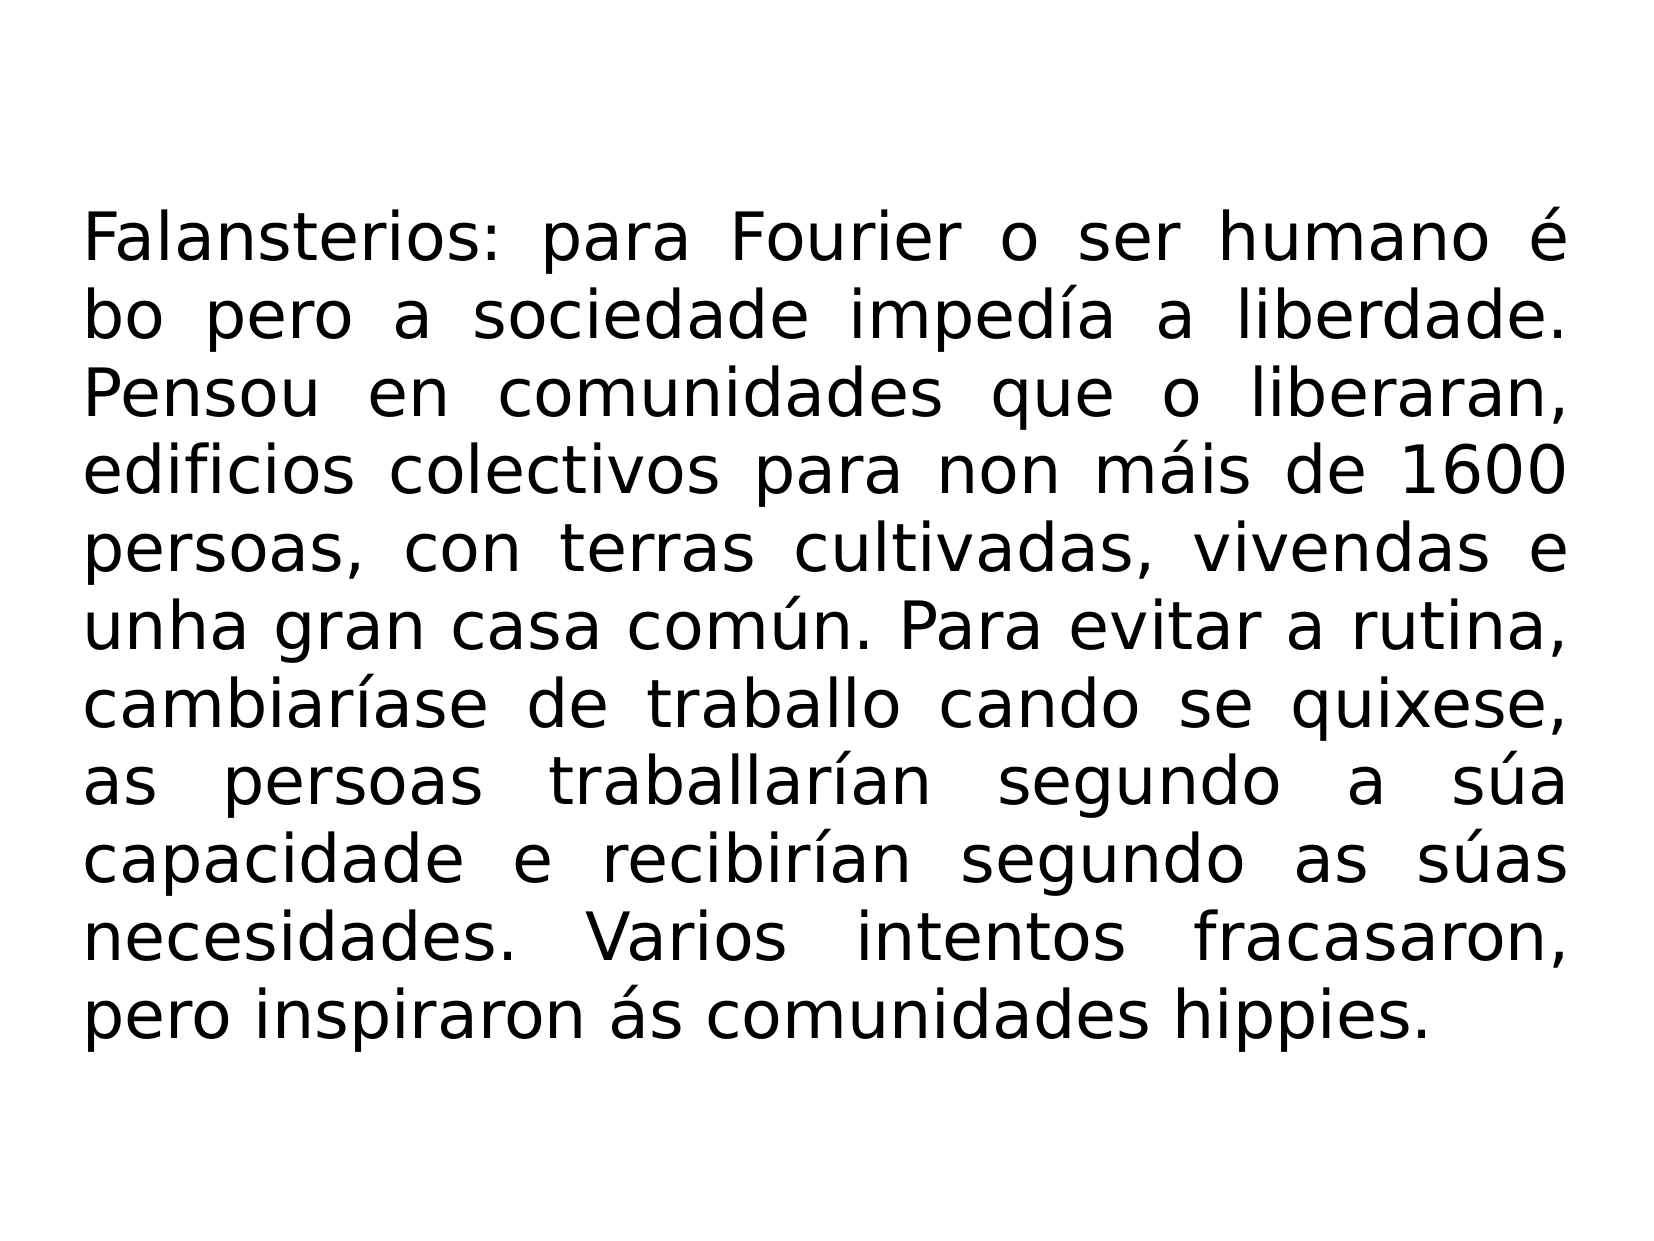

# Falansterios: para Fourier o ser humano é bo pero a sociedade impedía a liberdade. Pensou en comunidades que o liberaran, edificios colectivos para non máis de 1600 persoas, con terras cultivadas, vivendas e unha gran casa común. Para evitar a rutina, cambiaríase de traballo cando se quixese, as persoas traballarían segundo a súa capacidade e recibirían segundo as súas necesidades. Varios intentos fracasaron, pero inspiraron ás comunidades hippies.